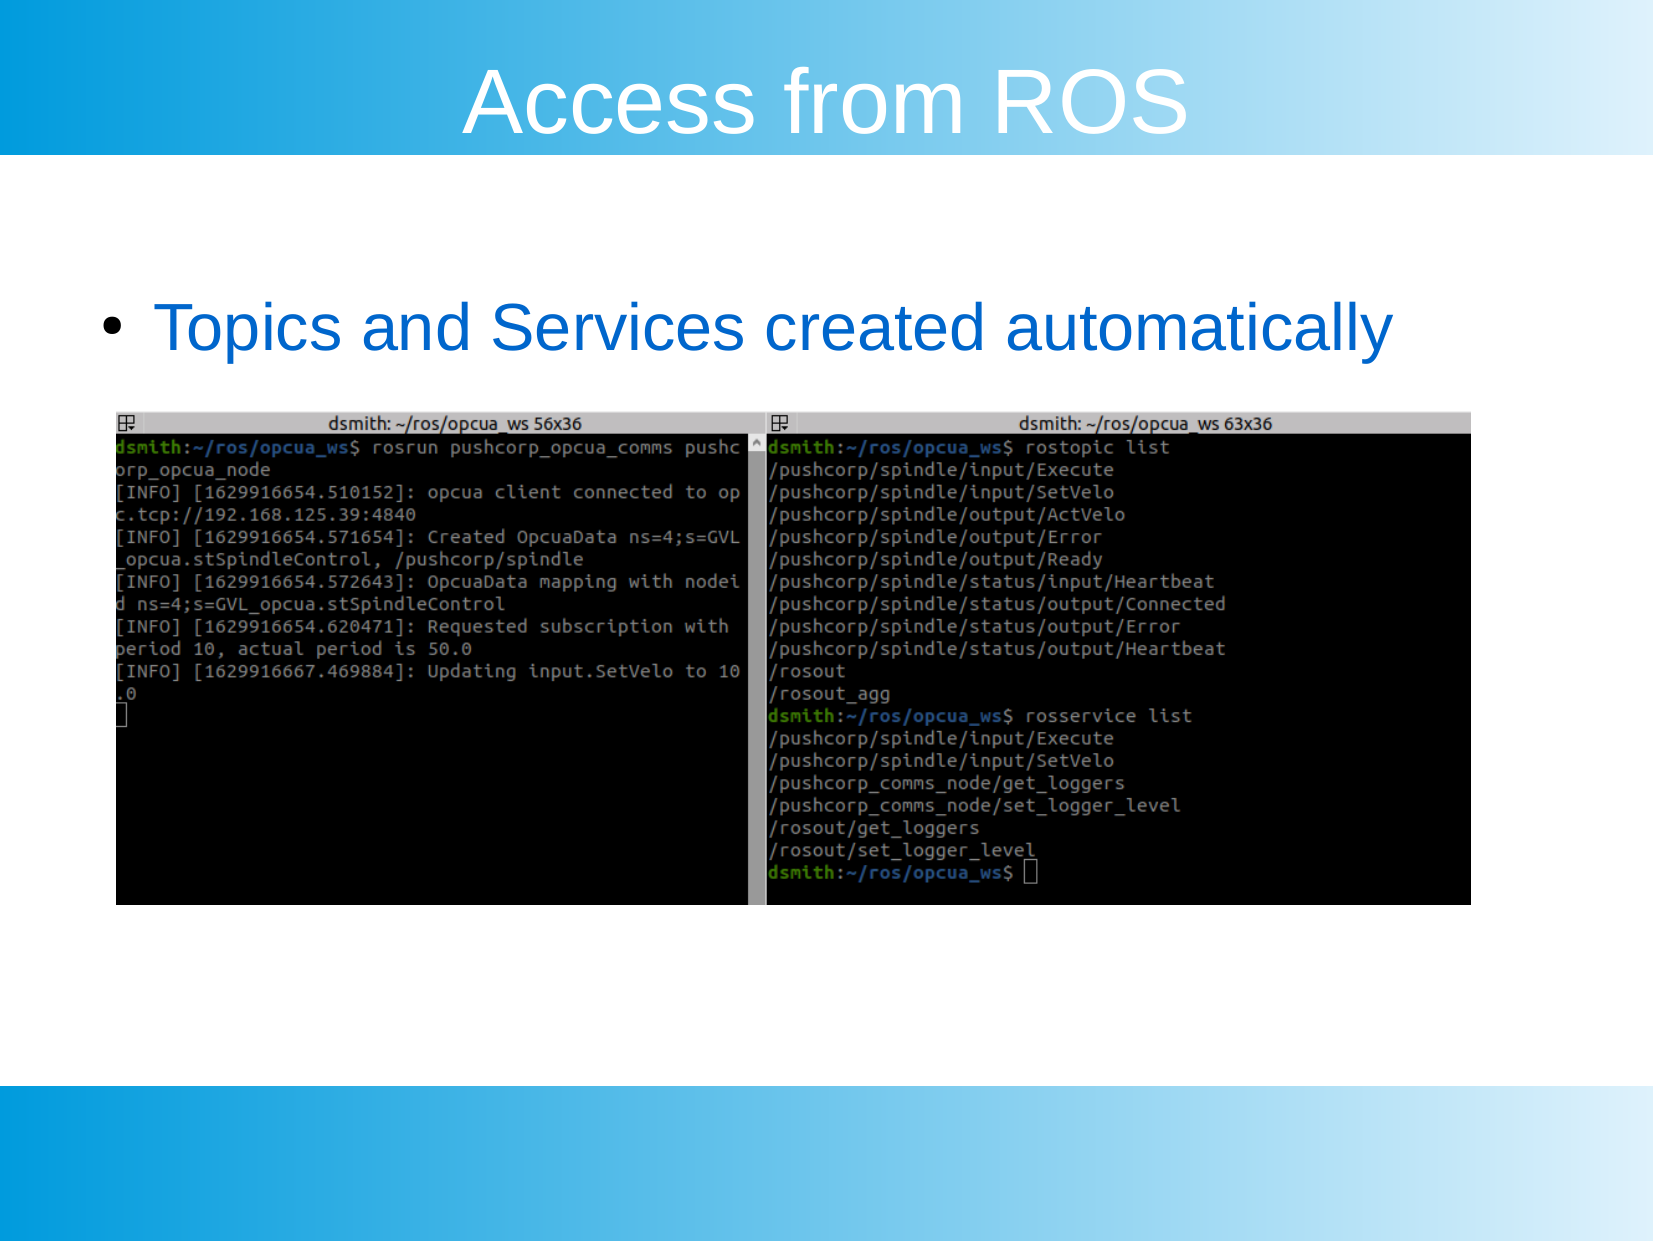

# Access from ROS
Topics and Services created automatically